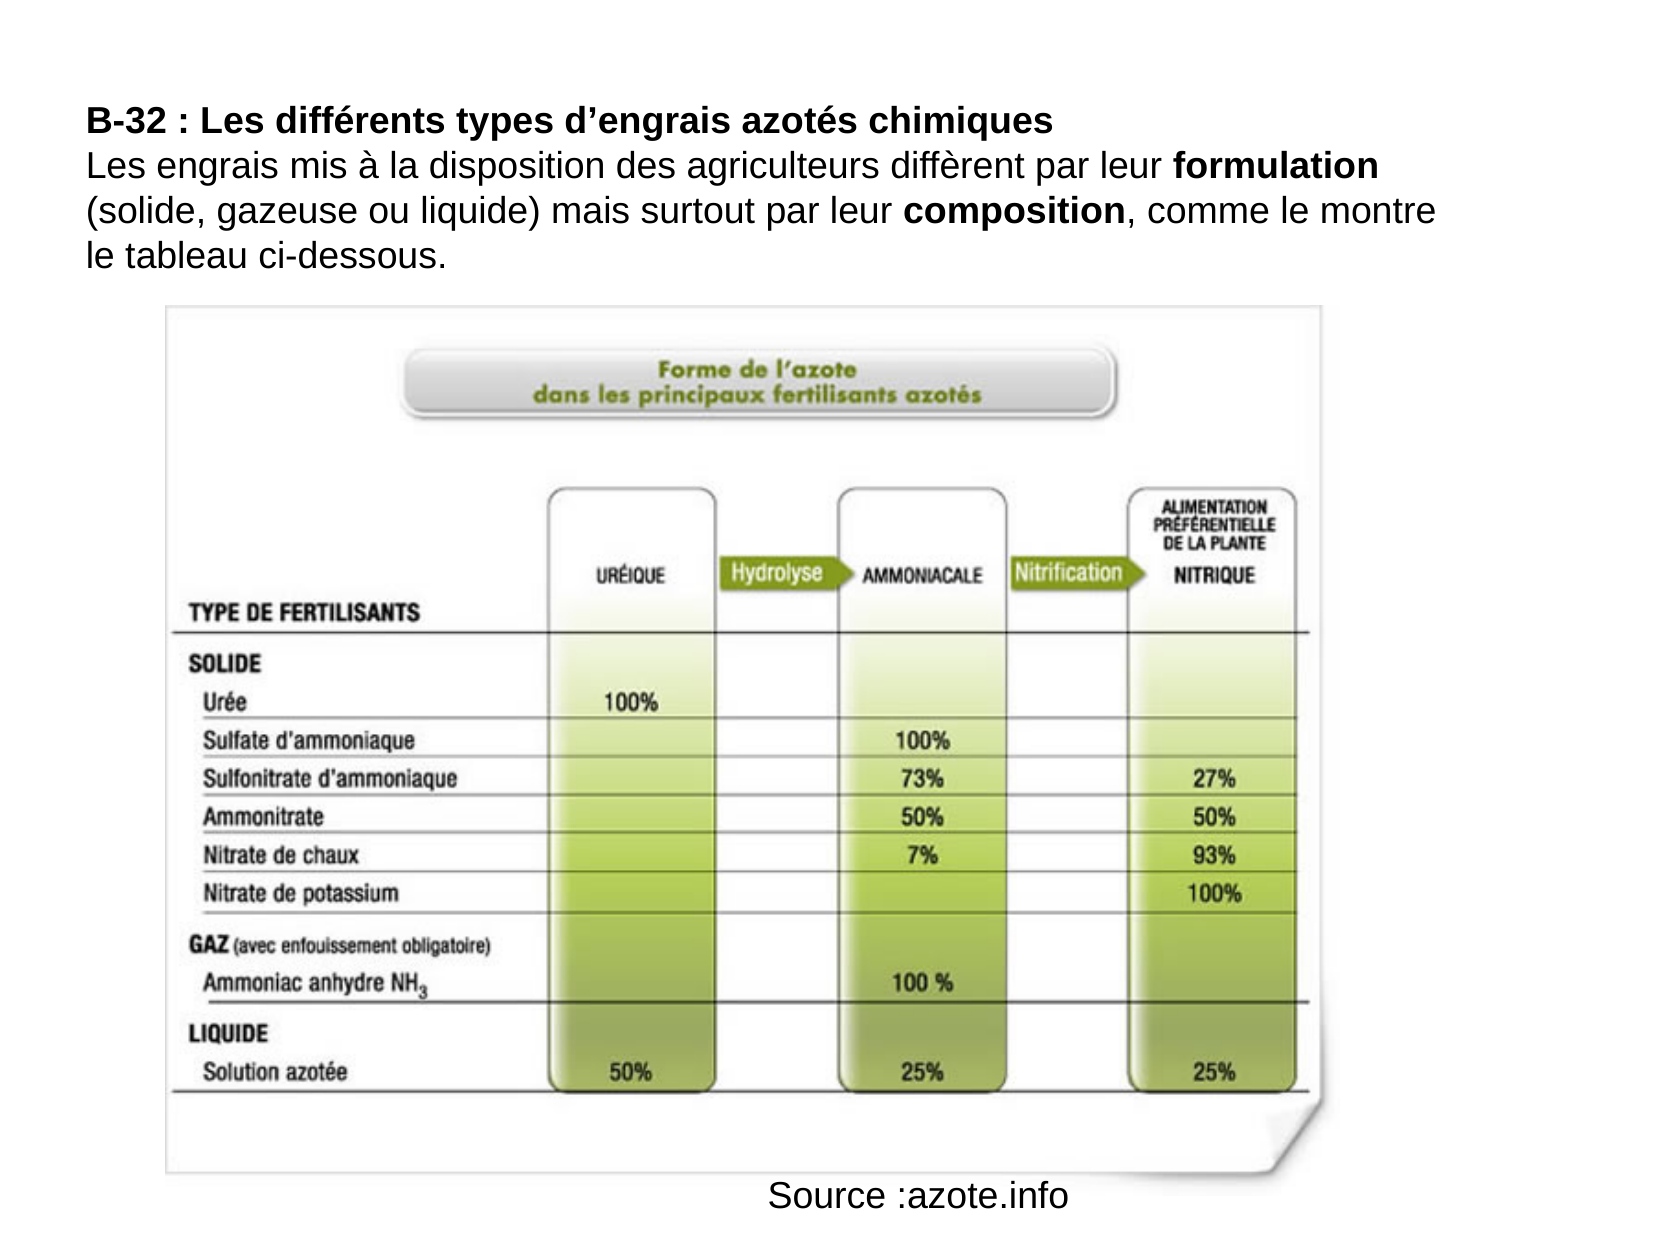

B-32 : Les différents types d’engrais azotés chimiques
Les engrais mis à la disposition des agriculteurs diffèrent par leur formulation (solide, gazeuse ou liquide) mais surtout par leur composition, comme le montre le tableau ci-dessous.
Source :azote.info